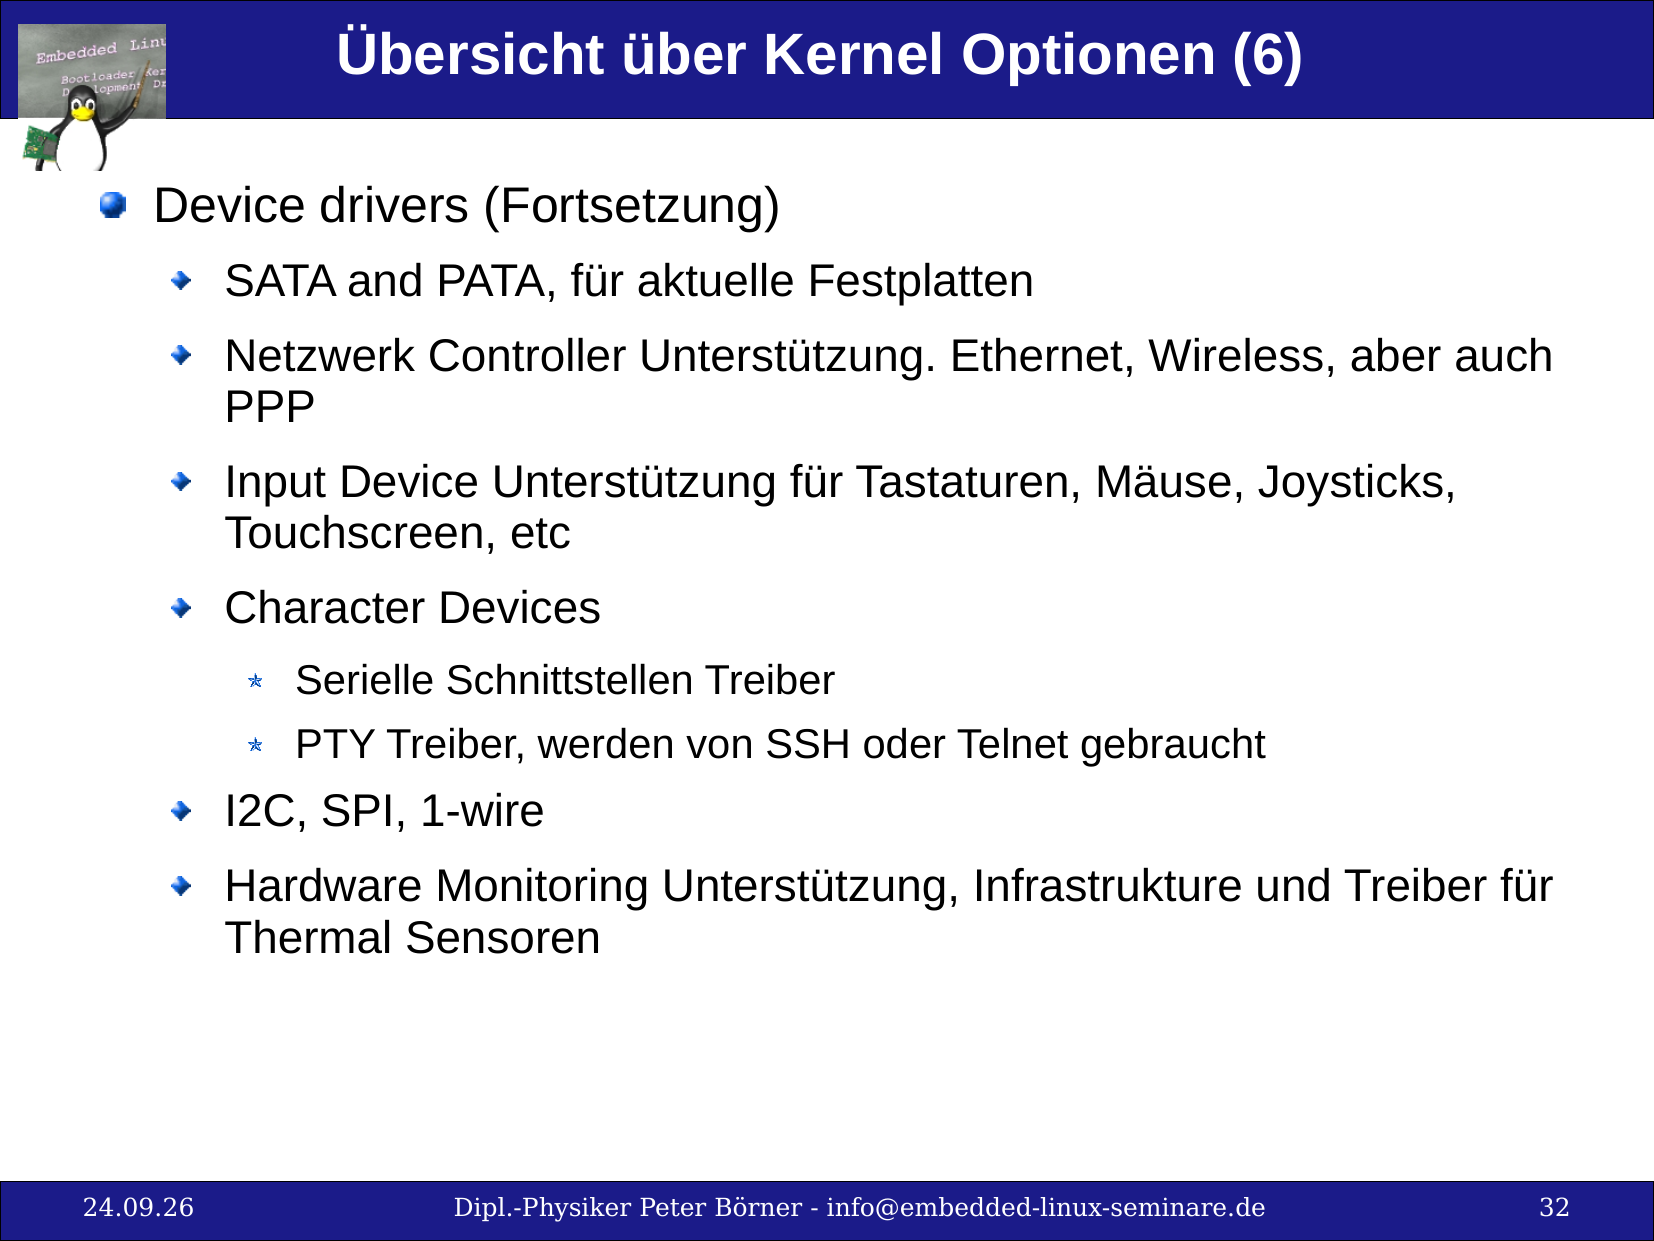

# Übersicht über Kernel Optionen (6)
Device drivers (Fortsetzung)
SATA and PATA, für aktuelle Festplatten
Netzwerk Controller Unterstützung. Ethernet, Wireless, aber auch PPP
Input Device Unterstützung für Tastaturen, Mäuse, Joysticks, Touchscreen, etc
Character Devices
Serielle Schnittstellen Treiber
PTY Treiber, werden von SSH oder Telnet gebraucht
I2C, SPI, 1-wire
Hardware Monitoring Unterstützung, Infrastrukture und Treiber für Thermal Sensoren
 Dipl.-Physiker Peter Börner - info@embedded-linux-seminare.de
32